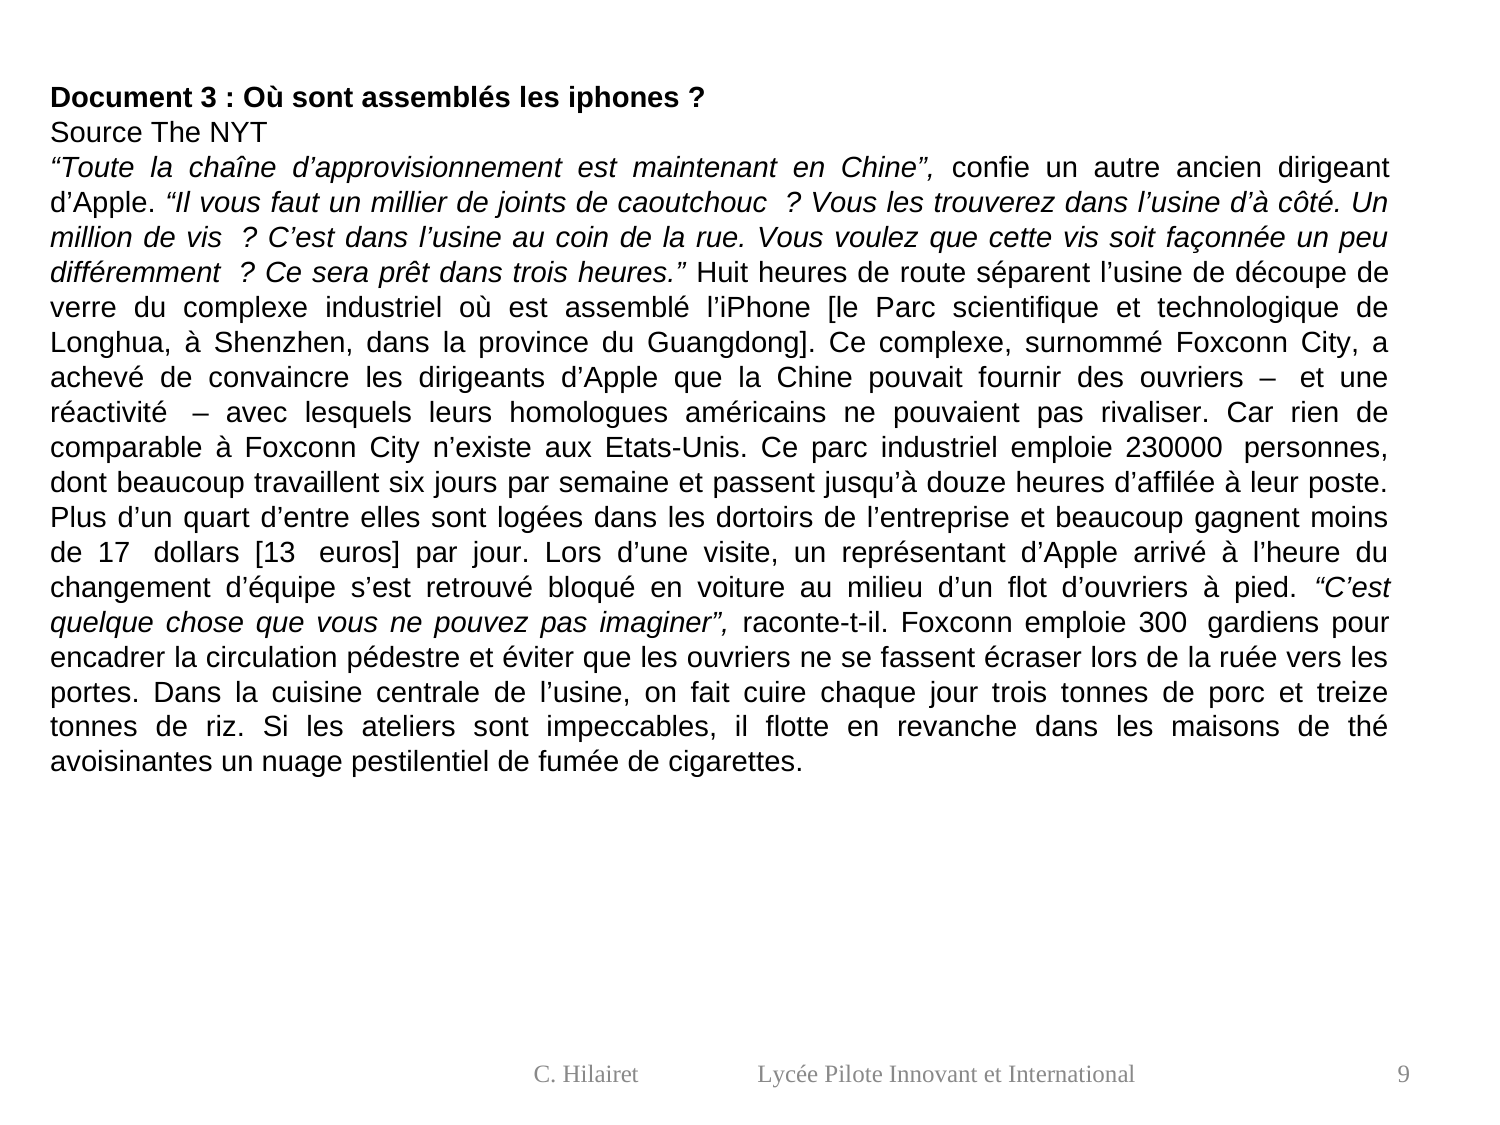

Document 3 : Où sont assemblés les iphones ?
Source The NYT
“Toute la chaîne d’approvisionnement est maintenant en Chine”, confie un autre ancien dirigeant d’Apple. “Il vous faut un millier de joints de caoutchouc  ? Vous les trouverez dans l’usine d’à côté. Un million de vis  ? C’est dans l’usine au coin de la rue. Vous voulez que cette vis soit façonnée un peu différemment  ? Ce sera prêt dans trois heures.” Huit heures de route séparent l’usine de découpe de verre du complexe industriel où est assemblé l’iPhone [le Parc scientifique et technologique de Longhua, à Shenzhen, dans la province du Guangdong]. Ce complexe, surnommé Foxconn City, a achevé de convaincre les dirigeants d’Apple que la Chine pouvait fournir des ouvriers –  et une réactivité  – avec lesquels leurs homologues américains ne pouvaient pas rivaliser. Car rien de comparable à Foxconn City n’existe aux Etats-Unis. Ce parc industriel emploie 230000  personnes, dont beaucoup travaillent six jours par semaine et passent jusqu’à douze heures d’affilée à leur poste. Plus d’un quart d’entre elles sont logées dans les dortoirs de l’entreprise et beaucoup gagnent moins de 17  dollars [13  euros] par jour. Lors d’une visite, un représentant d’Apple arrivé à l’heure du changement d’équipe s’est retrouvé bloqué en voiture au milieu d’un flot d’ouvriers à pied. “C’est quelque chose que vous ne pouvez pas imaginer”, raconte-t-il. Foxconn emploie 300  gardiens pour encadrer la circulation pédestre et éviter que les ouvriers ne se fassent écraser lors de la ruée vers les portes. Dans la cuisine centrale de l’usine, on fait cuire chaque jour trois tonnes de porc et treize tonnes de riz. Si les ateliers sont impeccables, il flotte en revanche dans les maisons de thé avoisinantes un nuage pestilentiel de fumée de cigarettes.
C. Hilairet Lycée Pilote Innovant et International